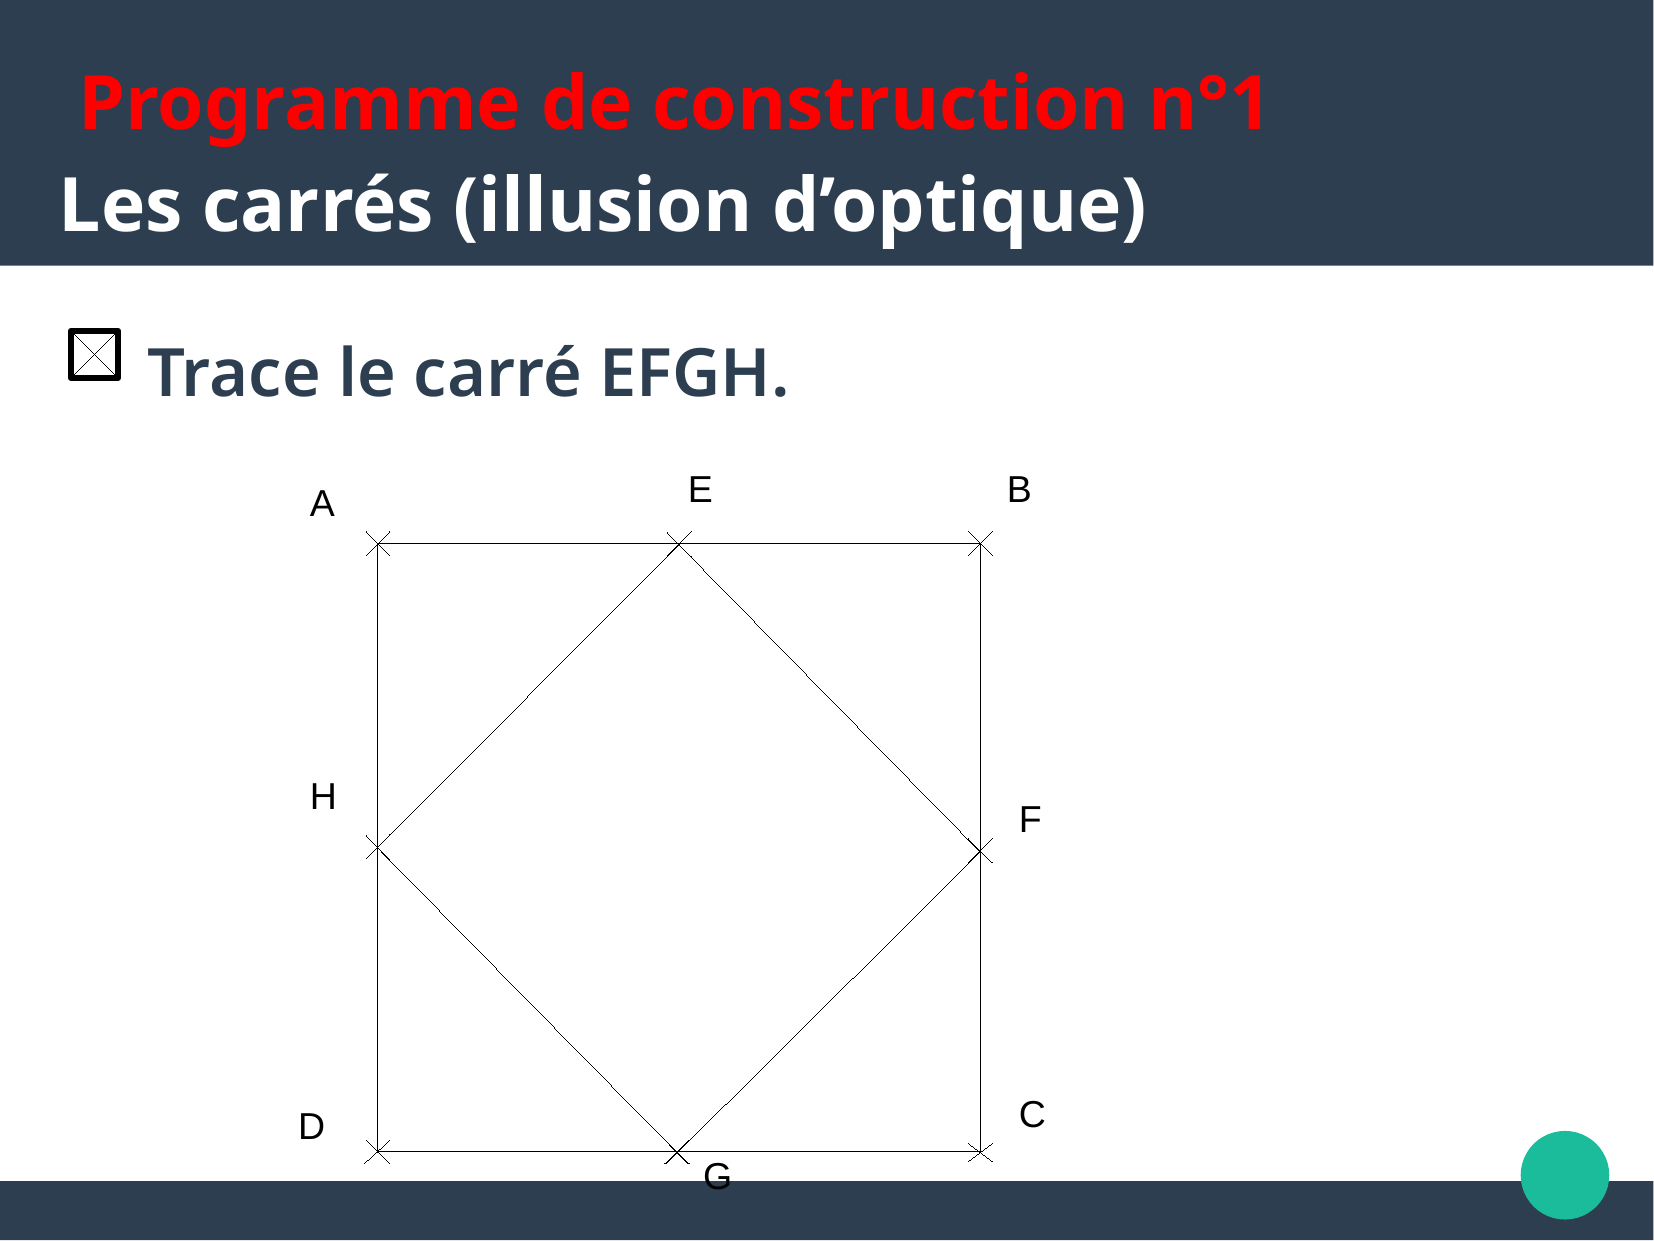

# Programme de construction n°1 Les carrés (illusion d’optique)
 Trace le carré EFGH.
E
B
A
H
F
C
D
G